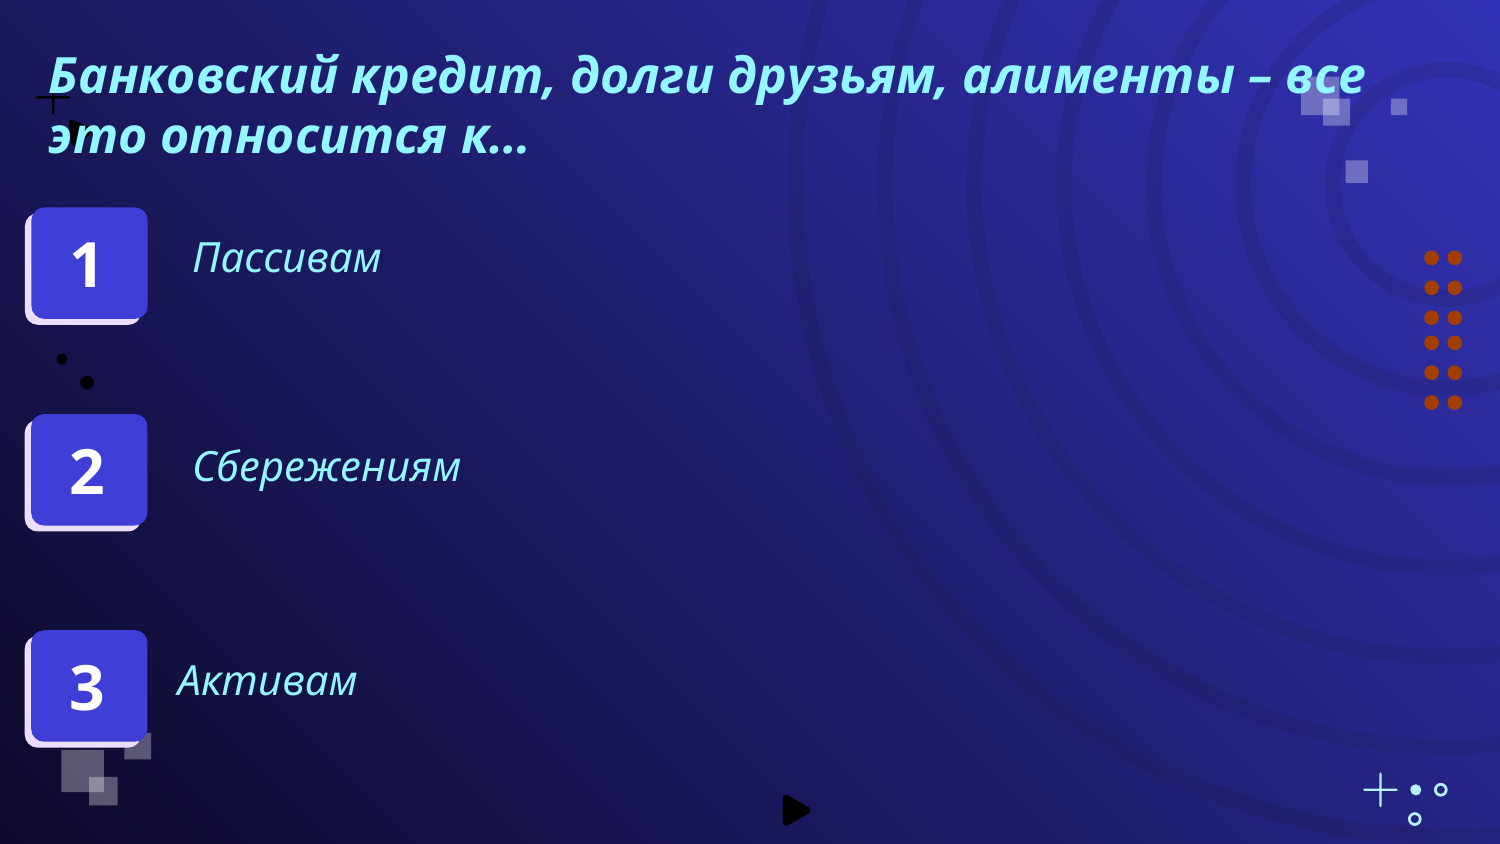

Банковский кредит, долги друзьям, алименты – все это относится к…
Пассивам
1
# Сбережениям
2
 Активам
3